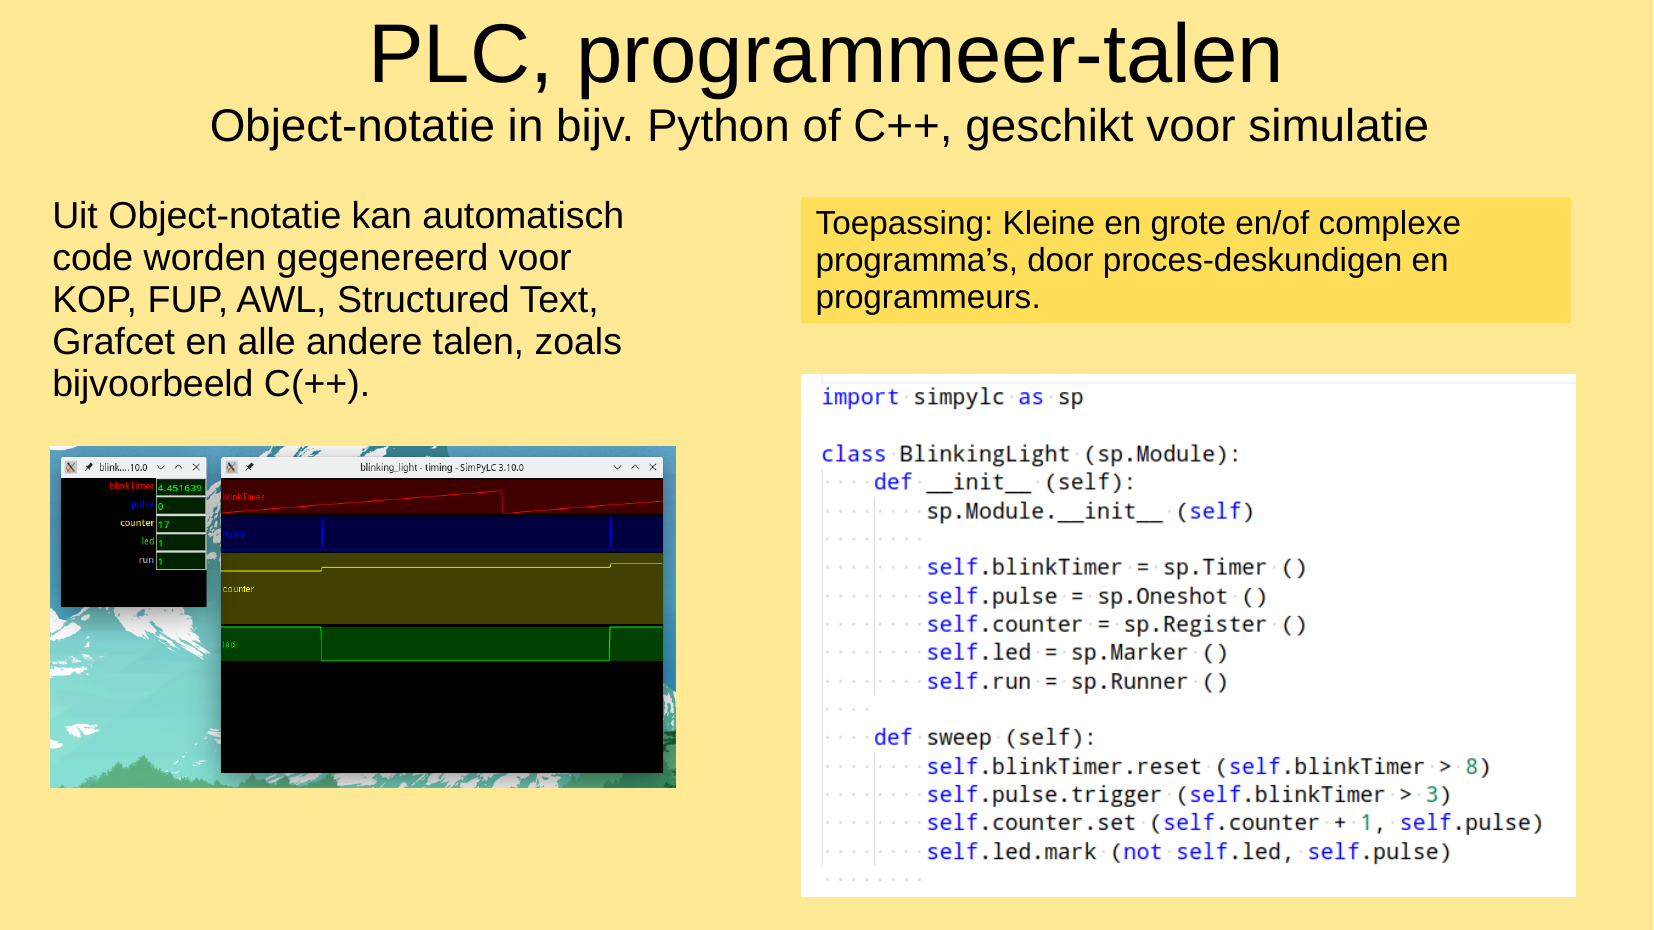

# PLC, programmeer-talen Object-notatie in bijv. Python of C++, geschikt voor simulatie
Uit Object-notatie kan automatisch code worden gegenereerd voor KOP, FUP, AWL, Structured Text, Grafcet en alle andere talen, zoals bijvoorbeeld C(++).
Toepassing: Kleine en grote en/of complexe programma’s, door proces-deskundigen en programmeurs.